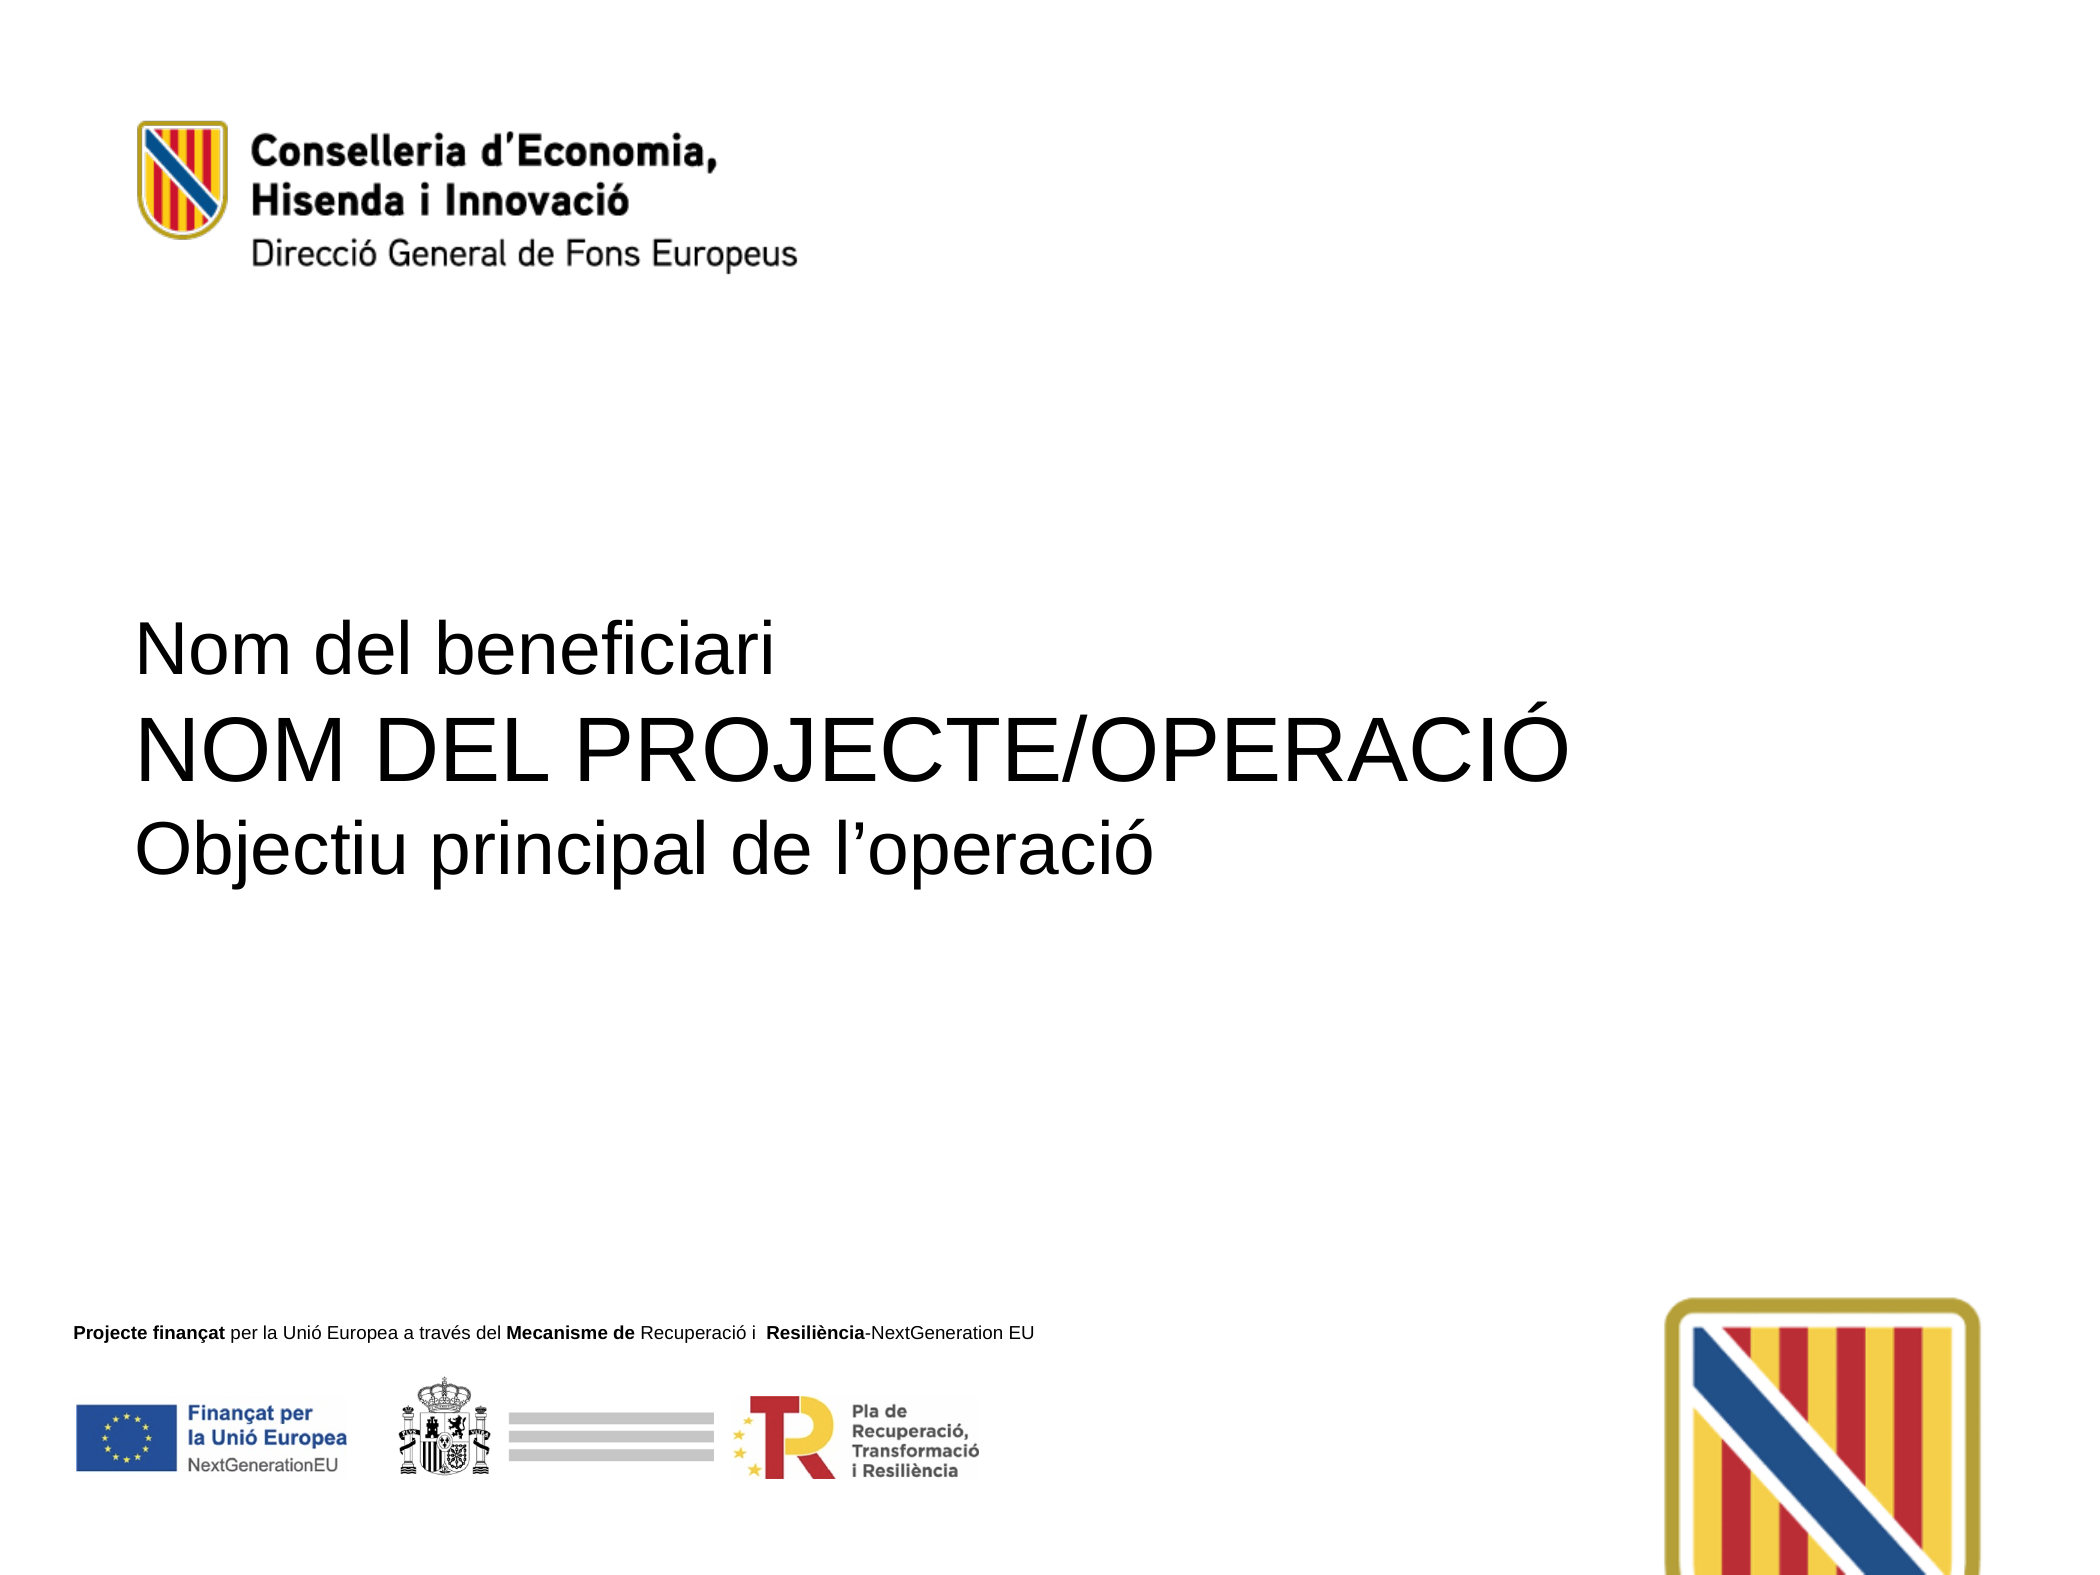

Nom del beneficiari
NOM DEL PROJECTE/OPERACIÓ
Objectiu principal de l’operació
Projecte finançat per la Unió Europea a través del Mecanisme de Recuperació i  Resiliència-NextGeneration EU